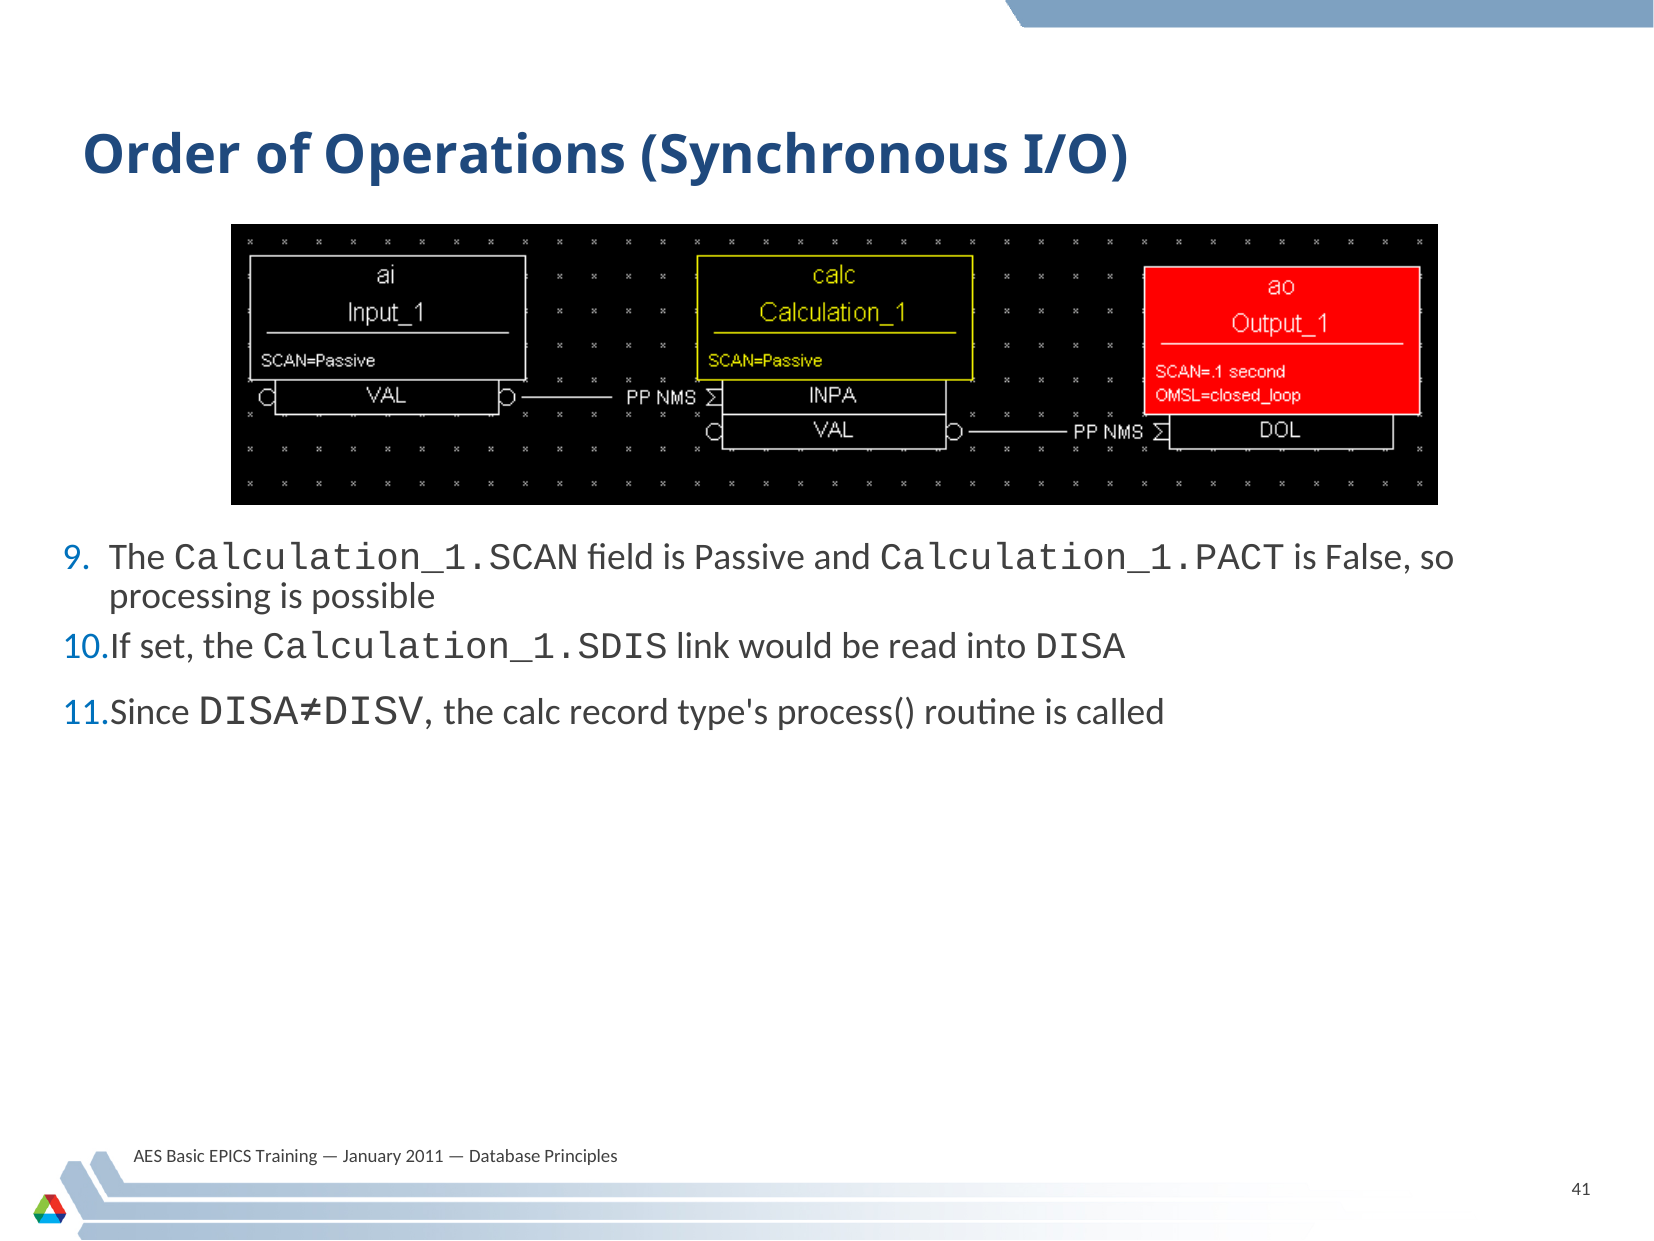

# Order of Operations (Synchronous I/O)
The Calculation_1.SCAN field is Passive and Calculation_1.PACT is False, so processing is possible
If set, the Calculation_1.SDIS link would be read into DISA
Since DISA≠DISV, the calc record type's process() routine is called
AES Basic EPICS Training — January 2011 — Database Principles
41